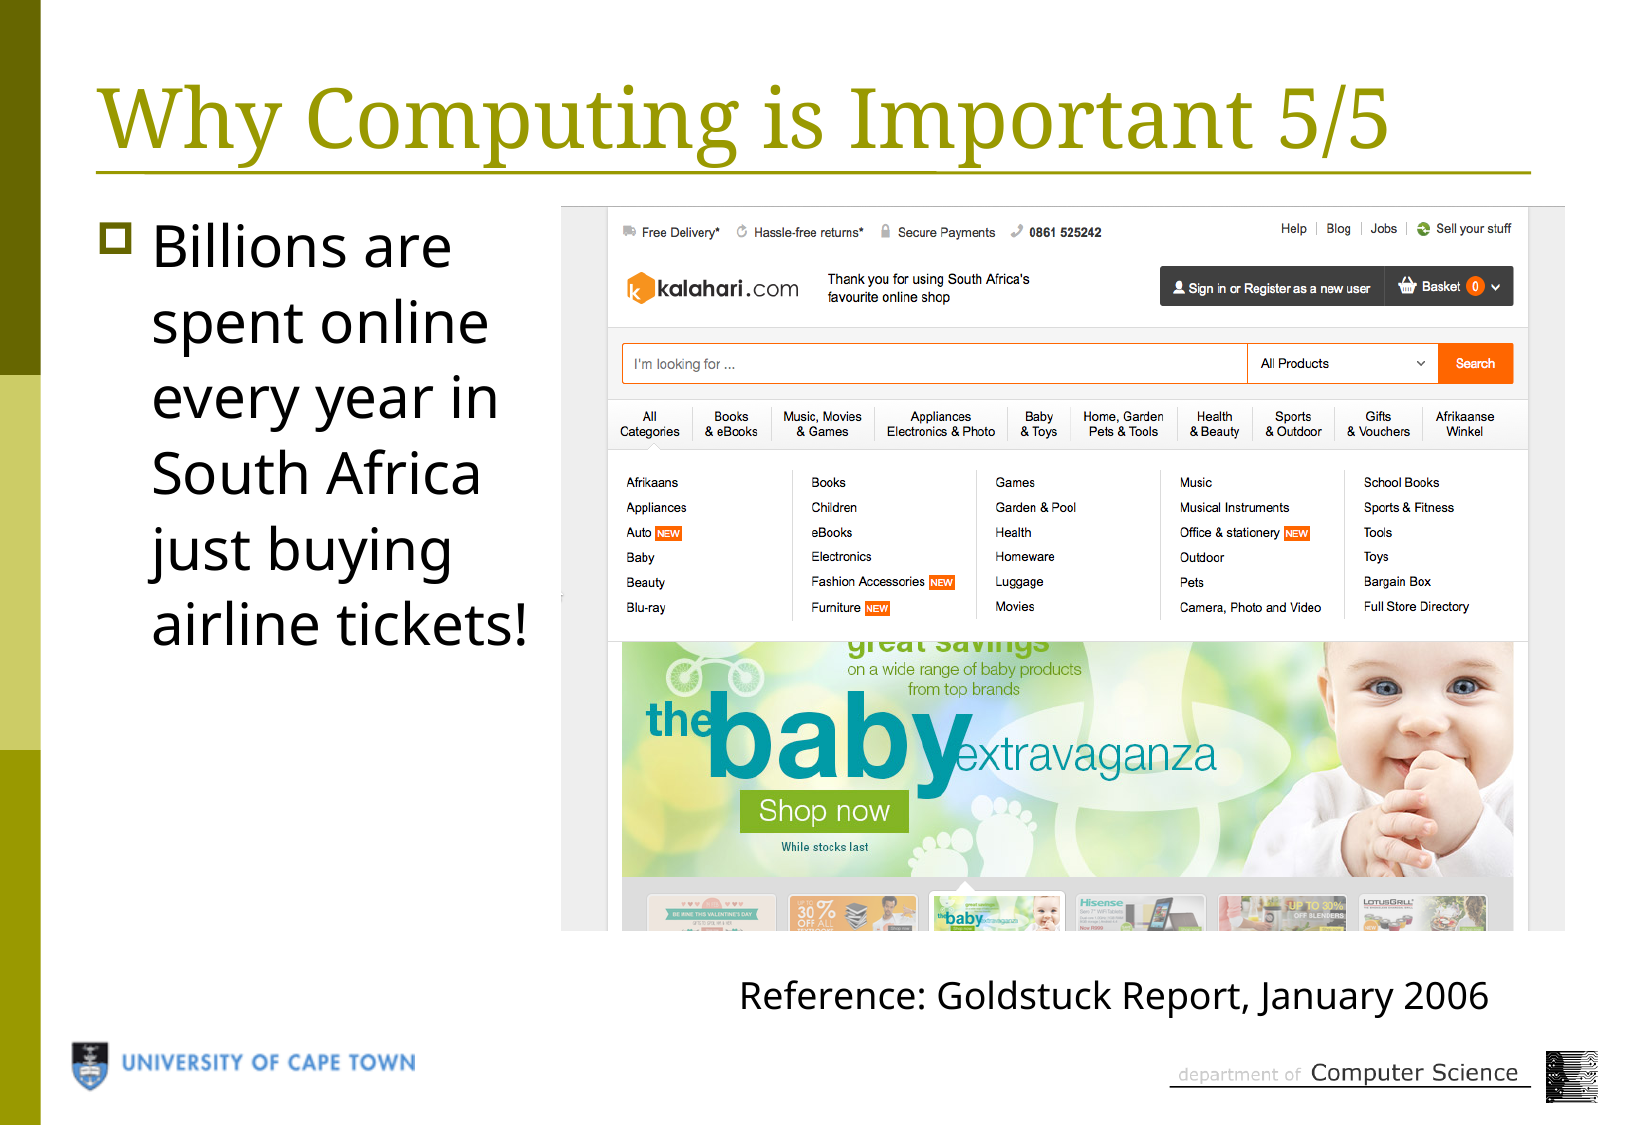

# Why Computing is Important 5/5
Billions are spent online every year in South Africa just buying airline tickets!
Reference: Goldstuck Report, January 2006